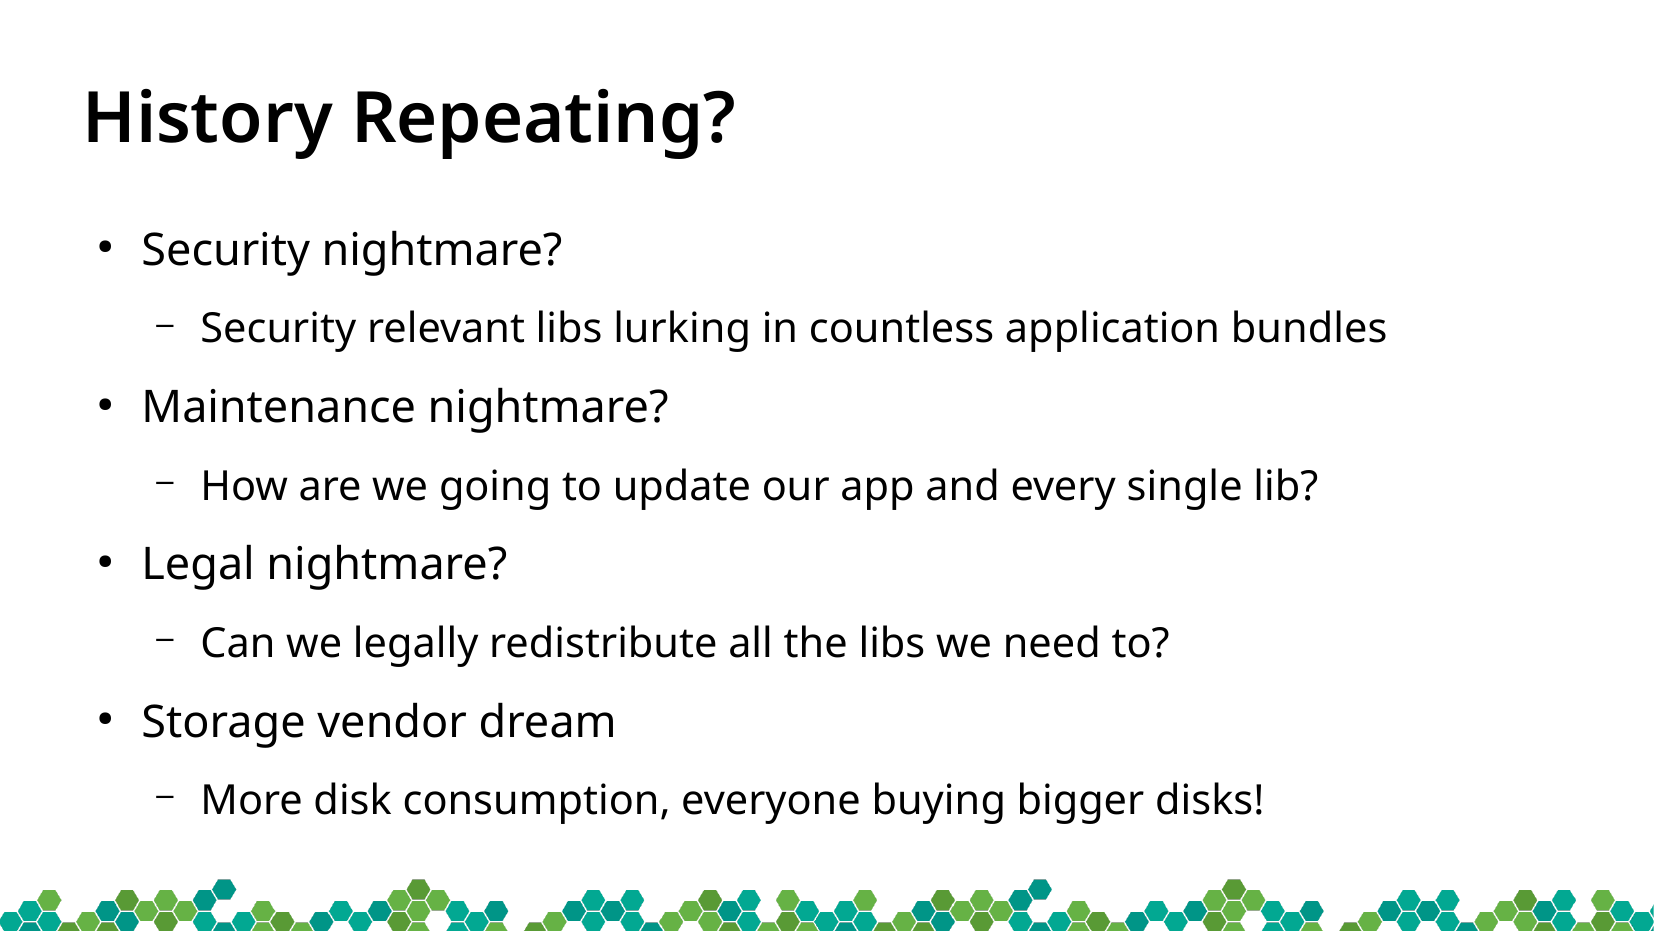

# History Repeating?
Security nightmare?
Security relevant libs lurking in countless application bundles
Maintenance nightmare?
How are we going to update our app and every single lib?
Legal nightmare?
Can we legally redistribute all the libs we need to?
Storage vendor dream
More disk consumption, everyone buying bigger disks!